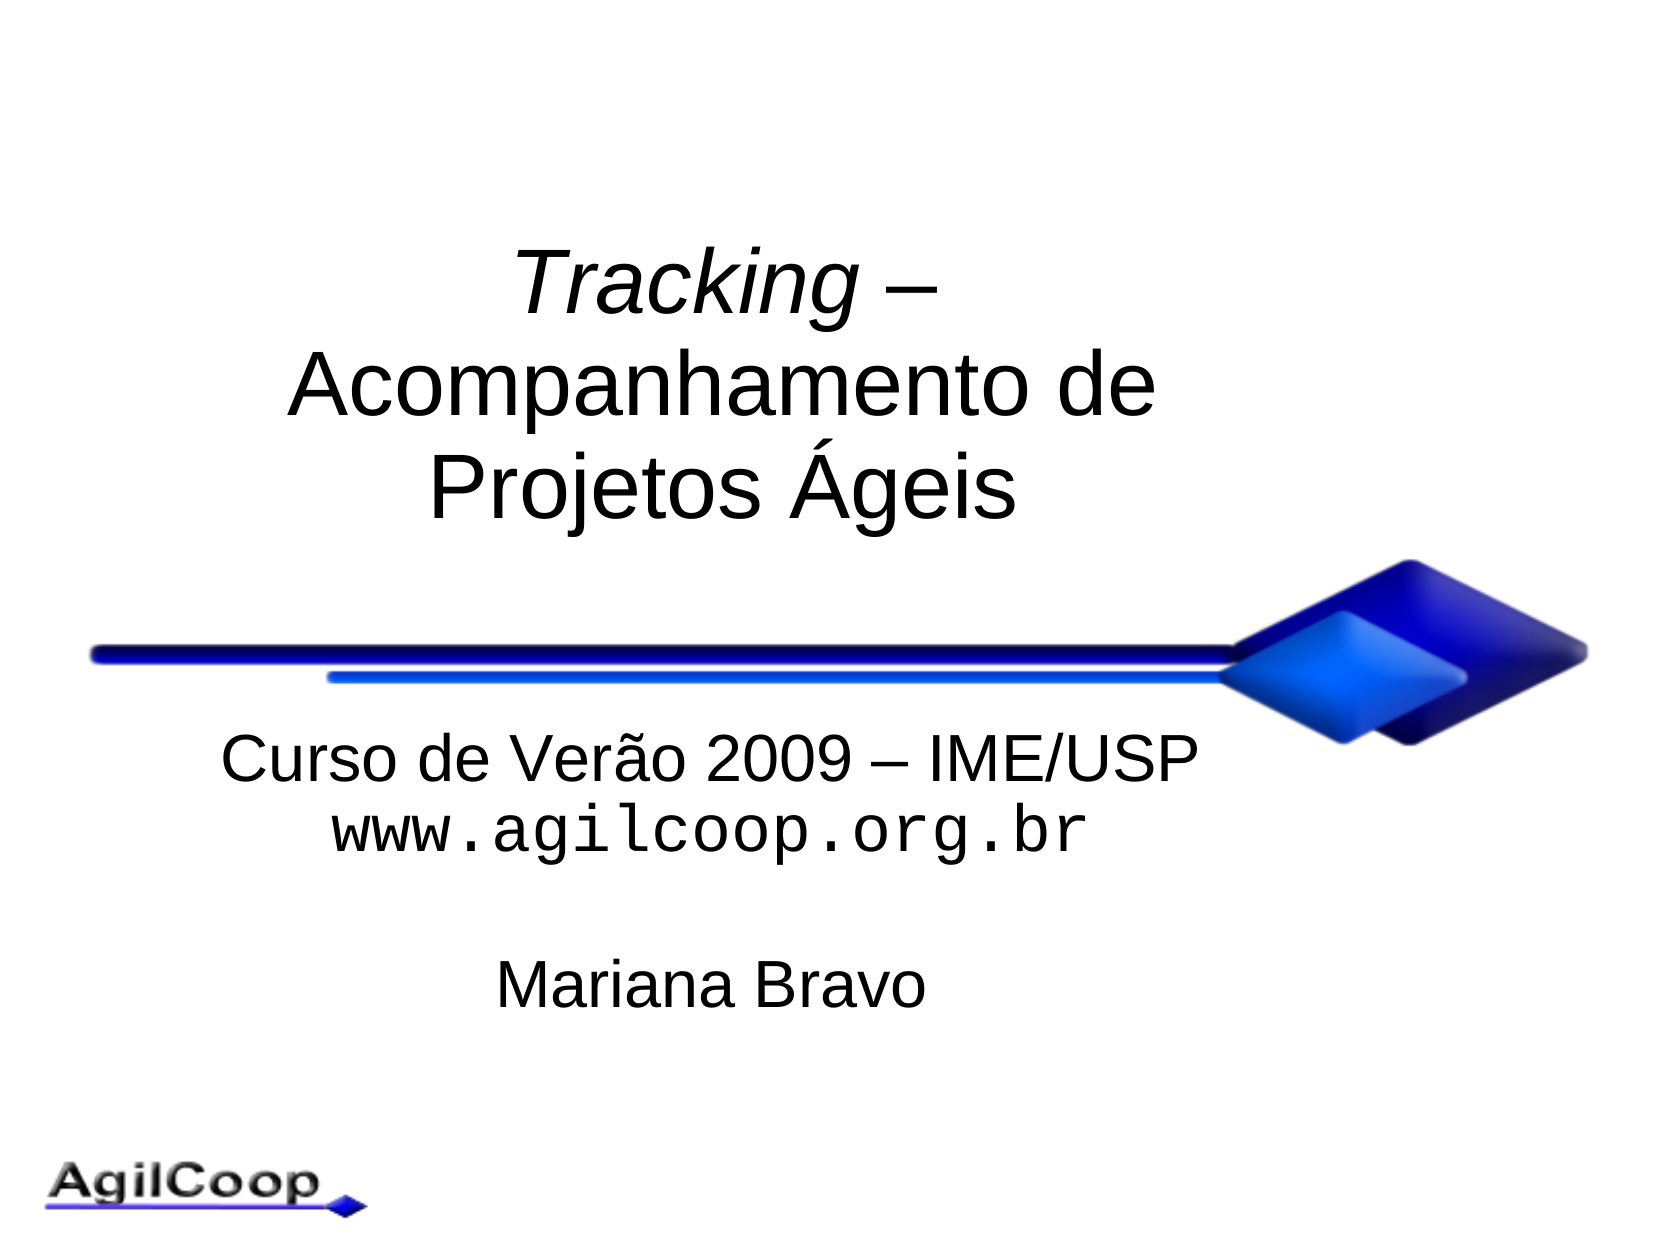

# Tracking – Acompanhamento de Projetos Ágeis
Curso de Verão 2009 – IME/USP
www.agilcoop.org.br
Mariana Bravo